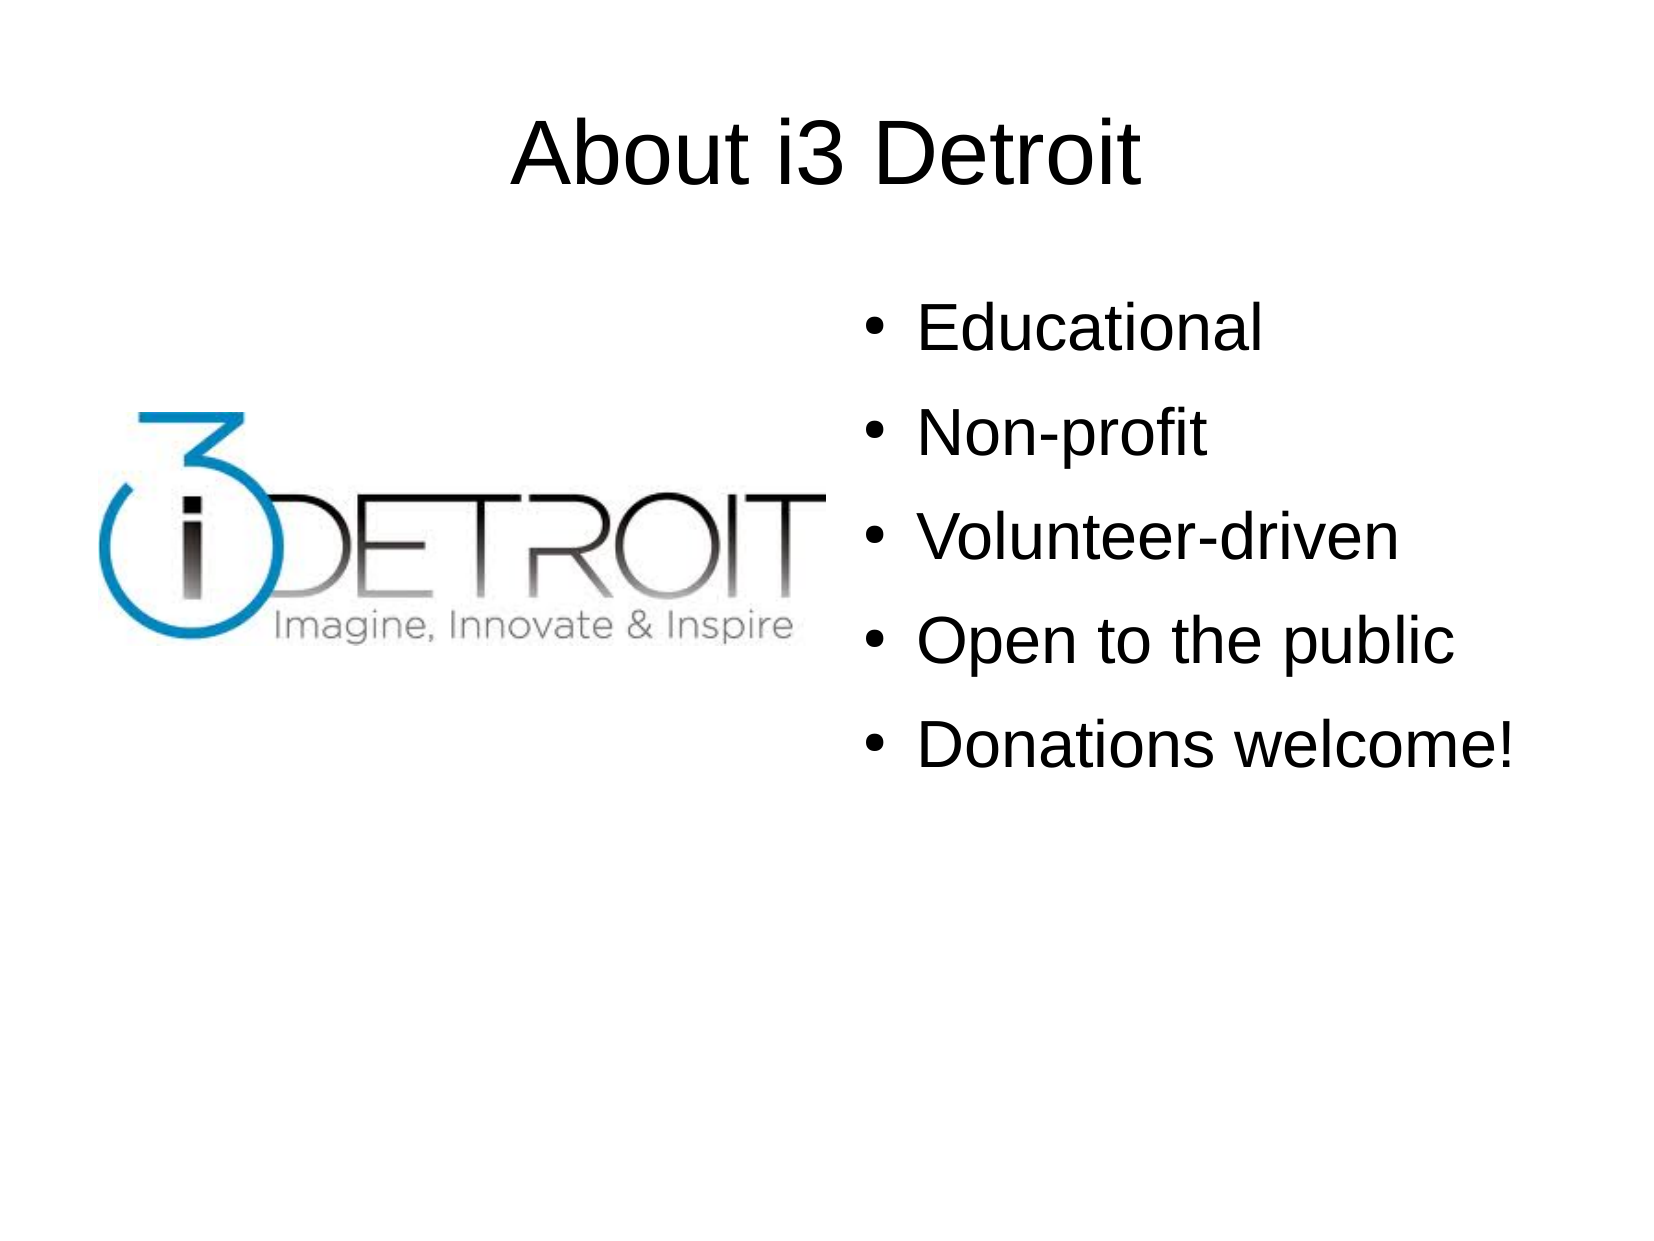

# About i3 Detroit
Educational
Non-profit
Volunteer-driven
Open to the public
Donations welcome!